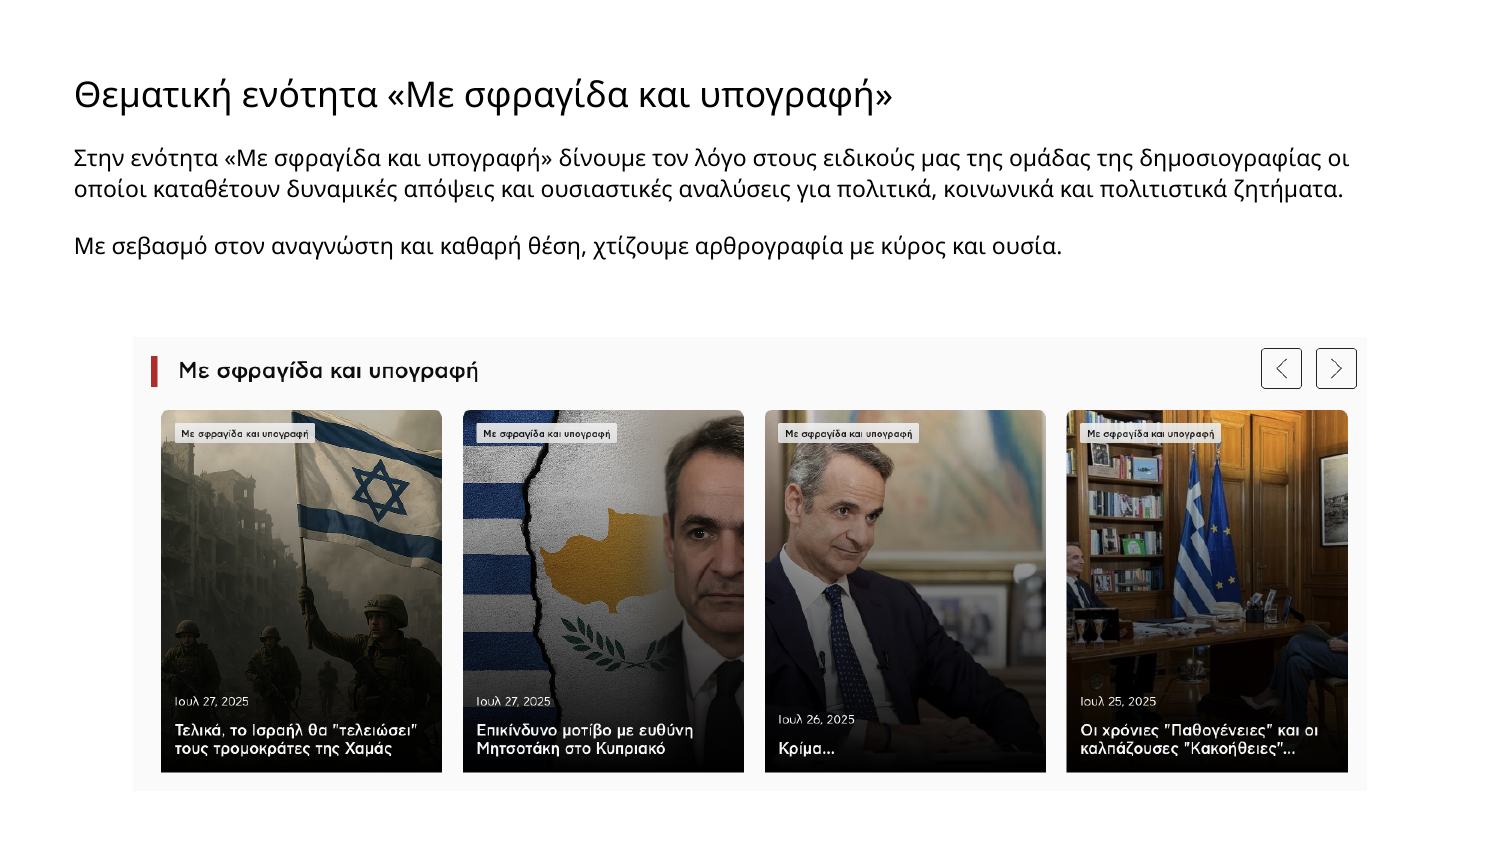

Θεματική ενότητα «Με σφραγίδα και υπογραφή»
Στην ενότητα «Με σφραγίδα και υπογραφή» δίνουμε τον λόγο στους ειδικούς μας της ομάδας της δημοσιογραφίας οι οποίοι καταθέτουν δυναμικές απόψεις και ουσιαστικές αναλύσεις για πολιτικά, κοινωνικά και πολιτιστικά ζητήματα.
Με σεβασμό στον αναγνώστη και καθαρή θέση, χτίζουμε αρθρογραφία με κύρος και ουσία.